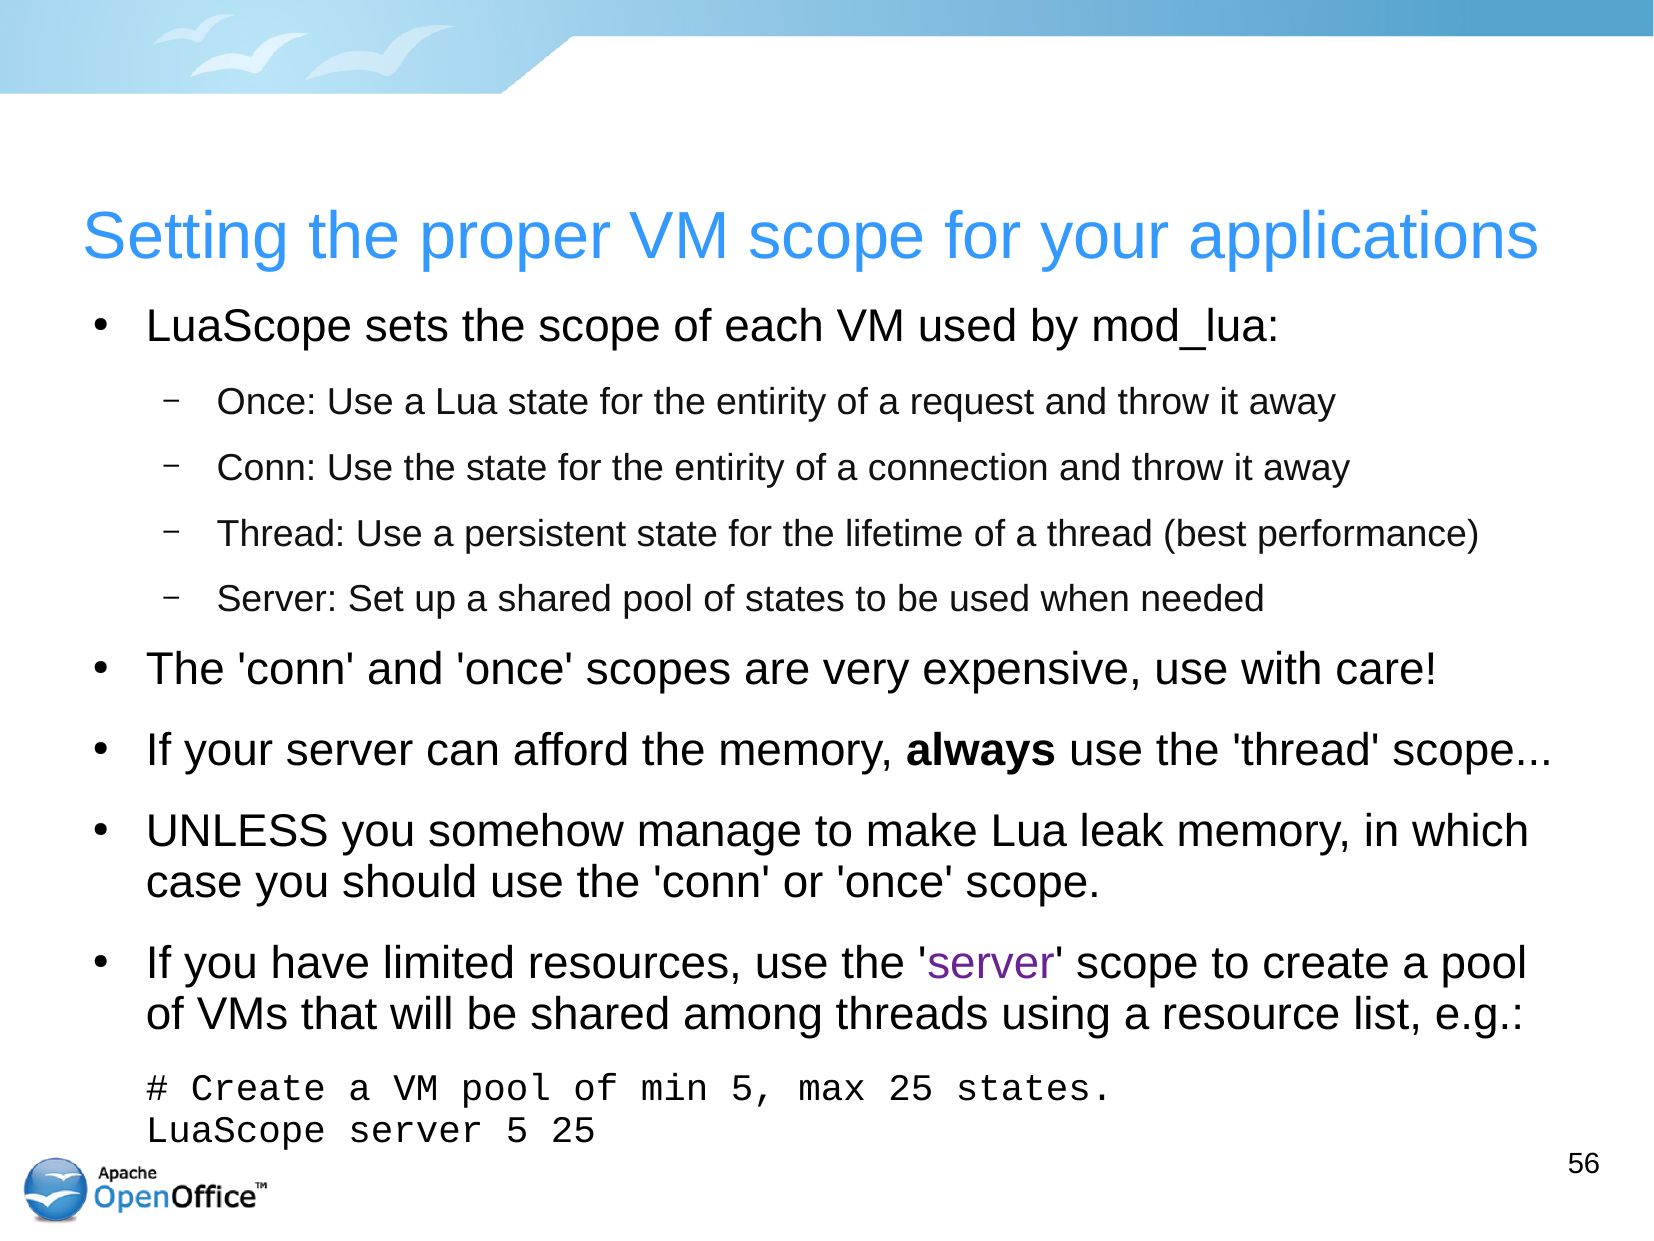

# Setting the proper VM scope for your applications
LuaScope sets the scope of each VM used by mod_lua:
Once: Use a Lua state for the entirity of a request and throw it away
Conn: Use the state for the entirity of a connection and throw it away
Thread: Use a persistent state for the lifetime of a thread (best performance)
Server: Set up a shared pool of states to be used when needed
The 'conn' and 'once' scopes are very expensive, use with care!
If your server can afford the memory, always use the 'thread' scope...
UNLESS you somehow manage to make Lua leak memory, in which case you should use the 'conn' or 'once' scope.
If you have limited resources, use the 'server' scope to create a pool of VMs that will be shared among threads using a resource list, e.g.:
# Create a VM pool of min 5, max 25 states. LuaScope server 5 25
56